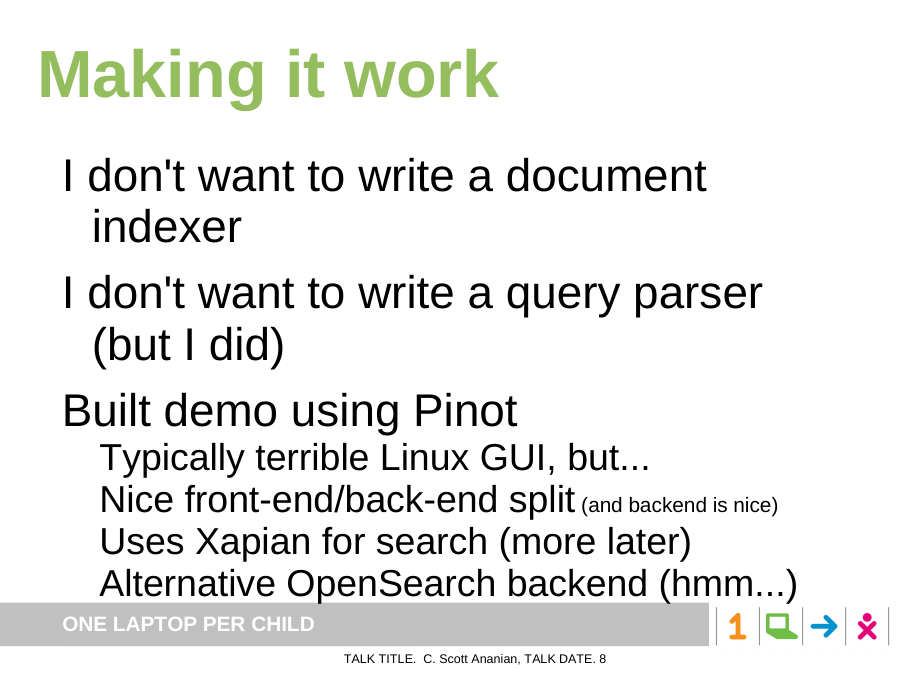

# Making it work
I don't want to write a document indexer
I don't want to write a query parser (but I did)
Built demo using Pinot
Typically terrible Linux GUI, but...
Nice front-end/back-end split (and backend is nice)
Uses Xapian for search (more later)
Alternative OpenSearch backend (hmm...)